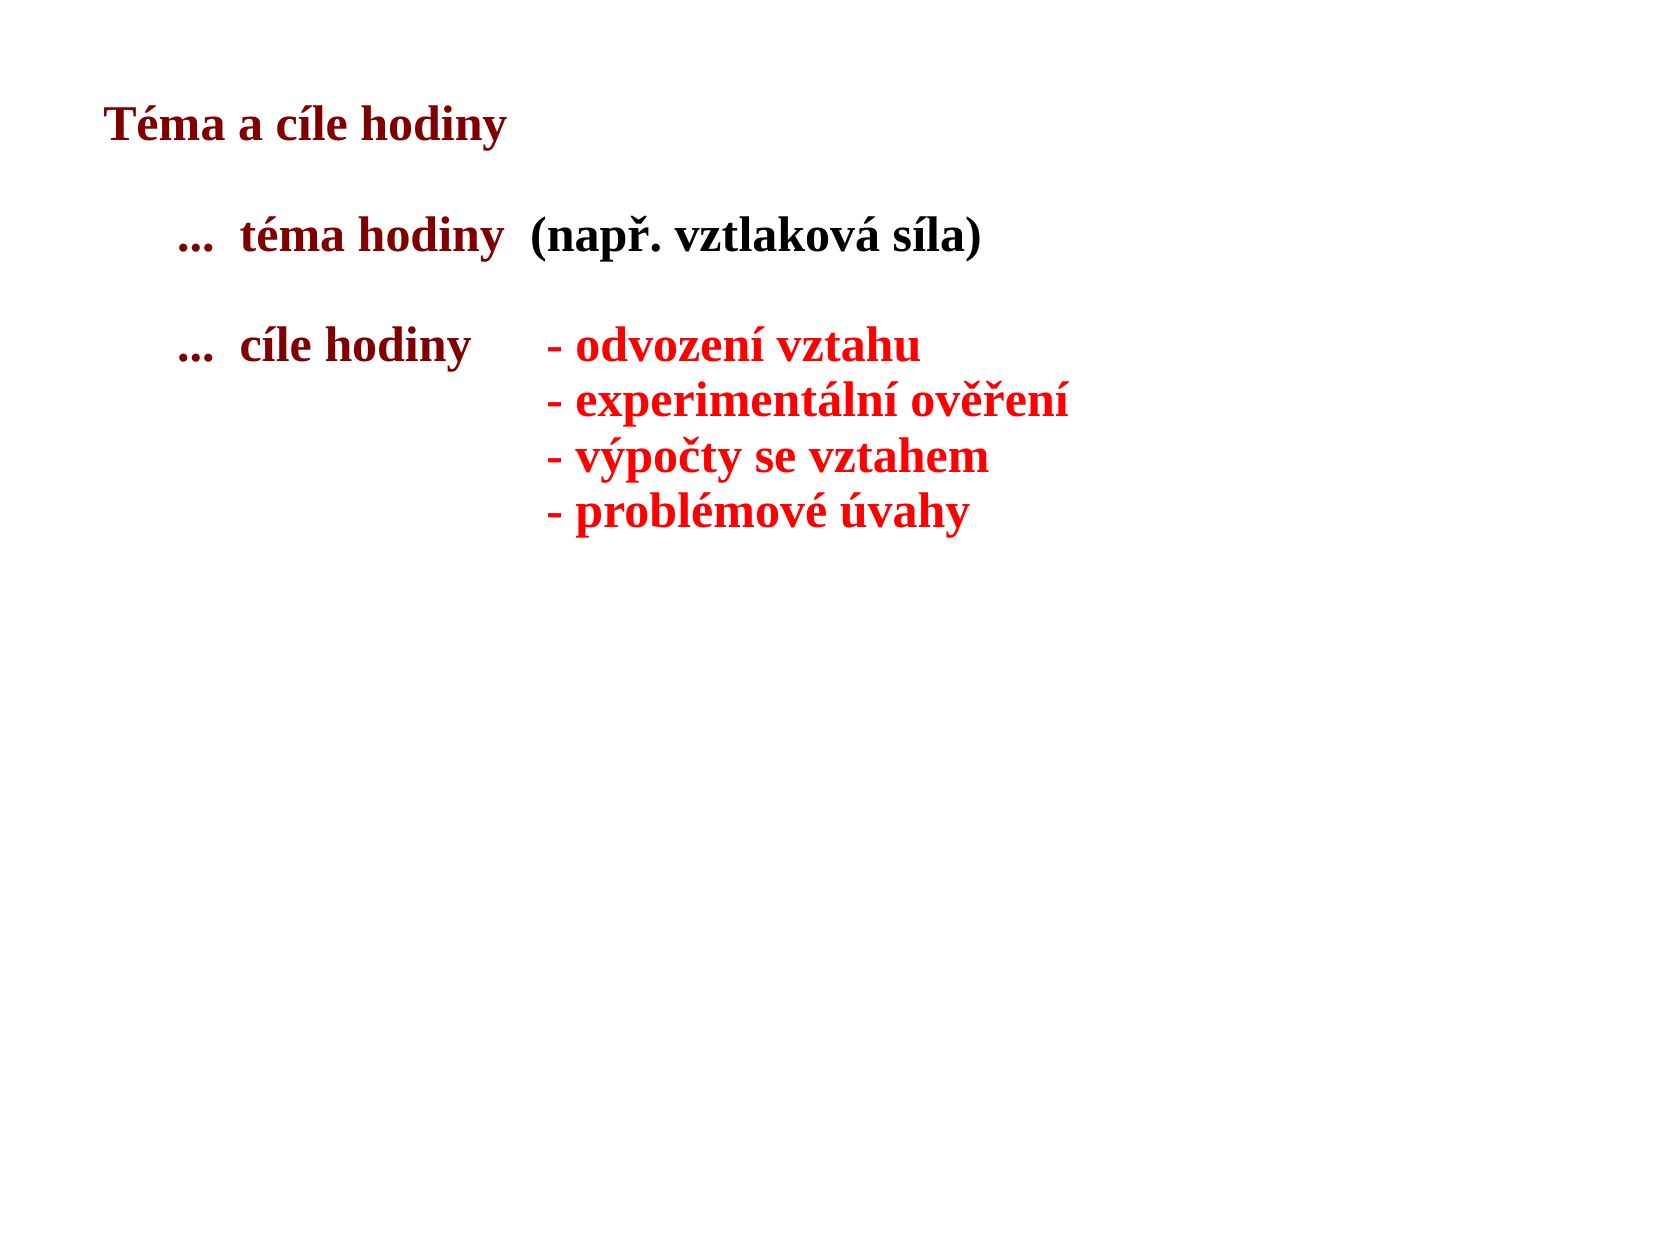

Téma a cíle hodiny
	... téma hodiny (např. vztlaková síla)
	... cíle hodiny		- odvození vztahu
						- experimentální ověření
						- výpočty se vztahem
						- problémové úvahy